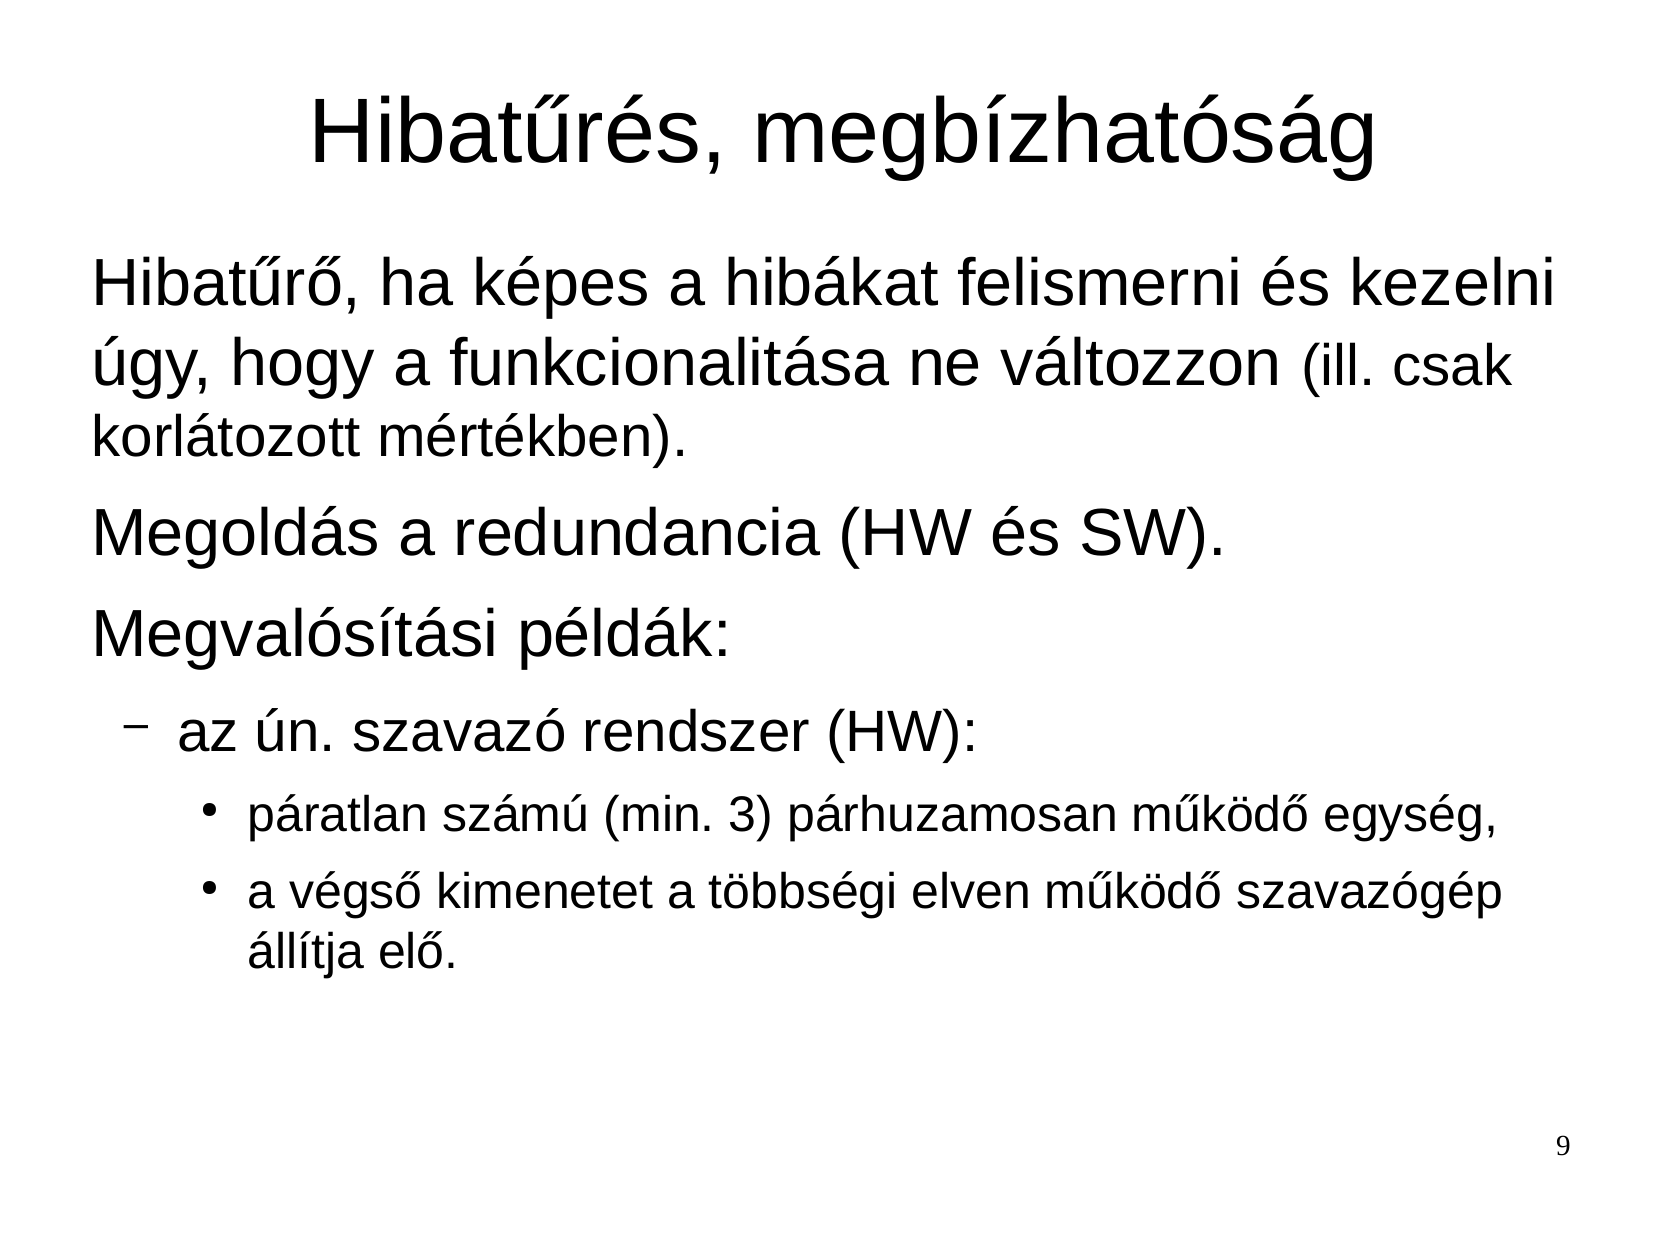

# Hibatűrés, megbízhatóság
Hibatűrő, ha képes a hibákat felismerni és kezelni úgy, hogy a funkcionalitása ne változzon (ill. csak korlátozott mértékben).
Megoldás a redundancia (HW és SW).
Megvalósítási példák:
az ún. szavazó rendszer (HW):
páratlan számú (min. 3) párhuzamosan működő egység,
a végső kimenetet a többségi elven működő szavazógép állítja elő.
9